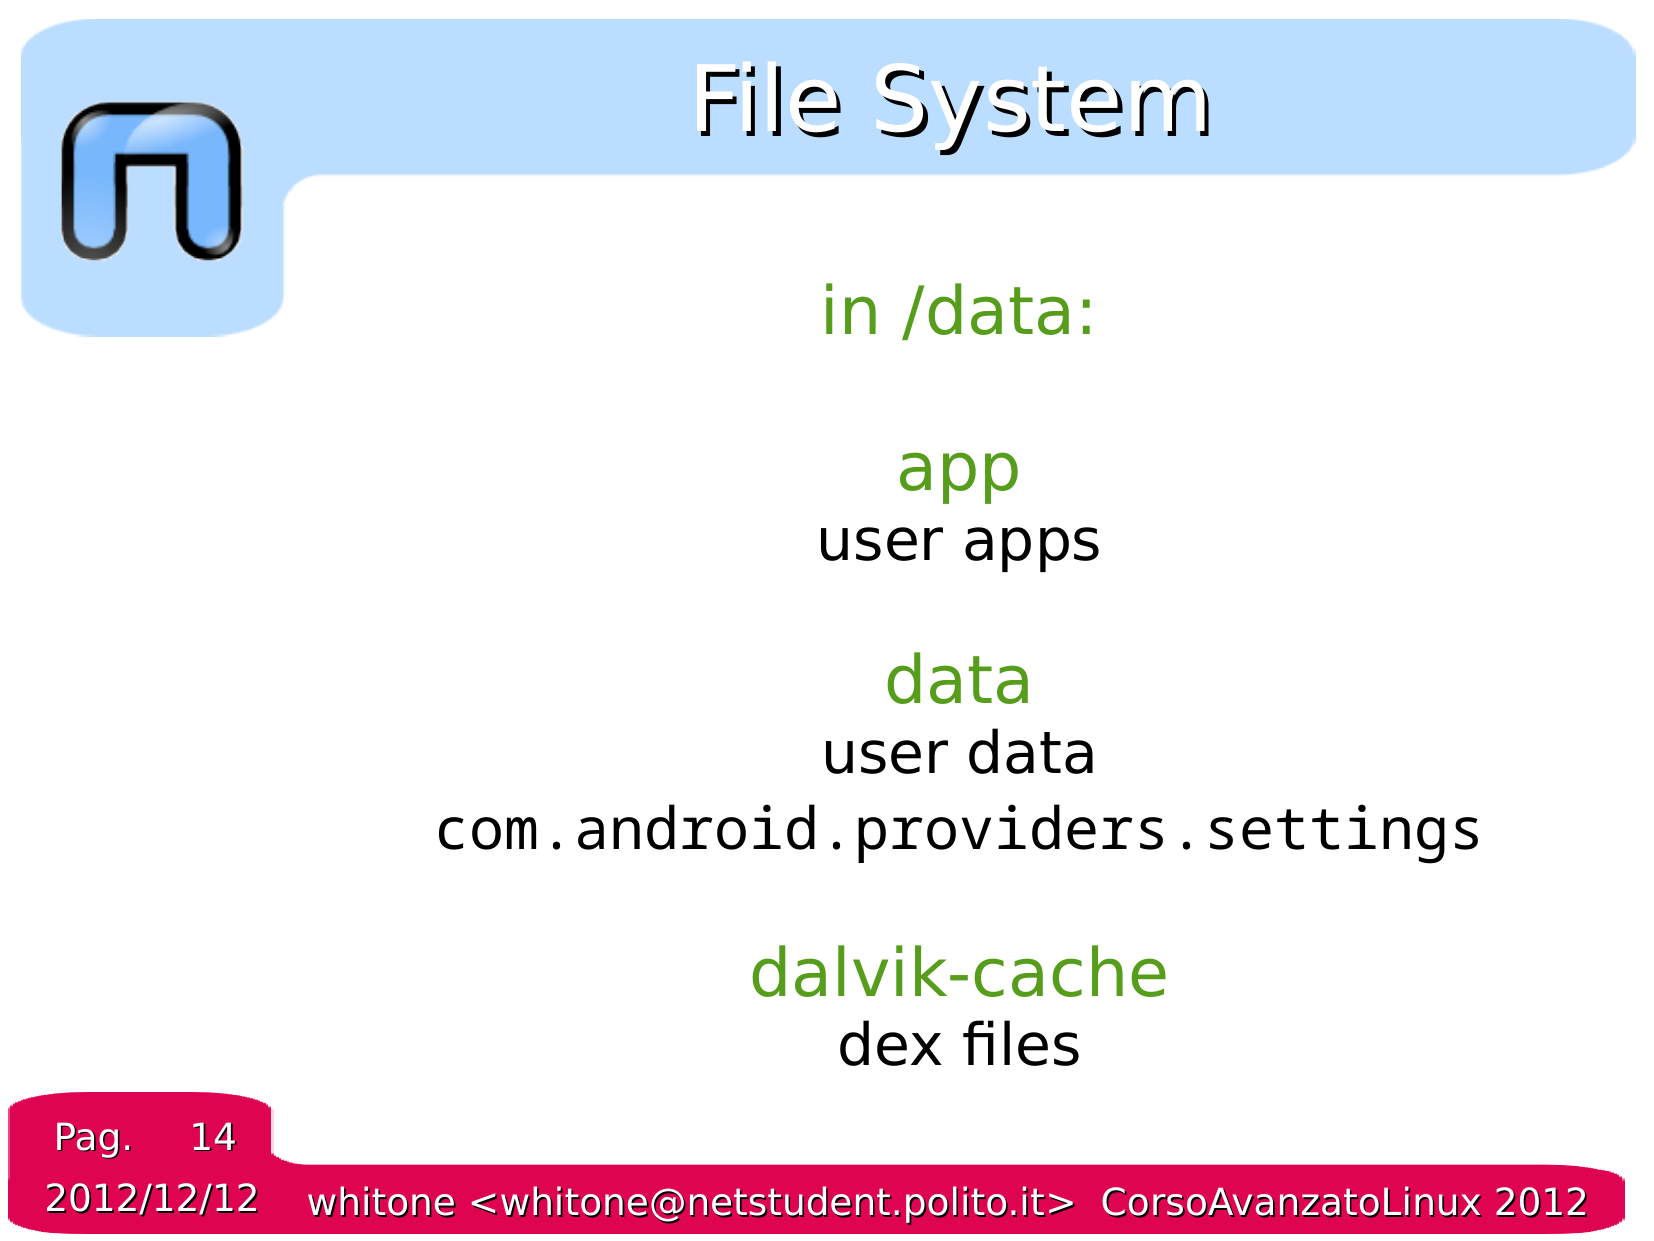

# File System
in /data:
app
user apps
data
user data
com.android.providers.settings
dalvik-cache
dex files
 Pag.
2012/12/12
whitone <whitone@netstudent.polito.it> CorsoAvanzatoLinux 2012